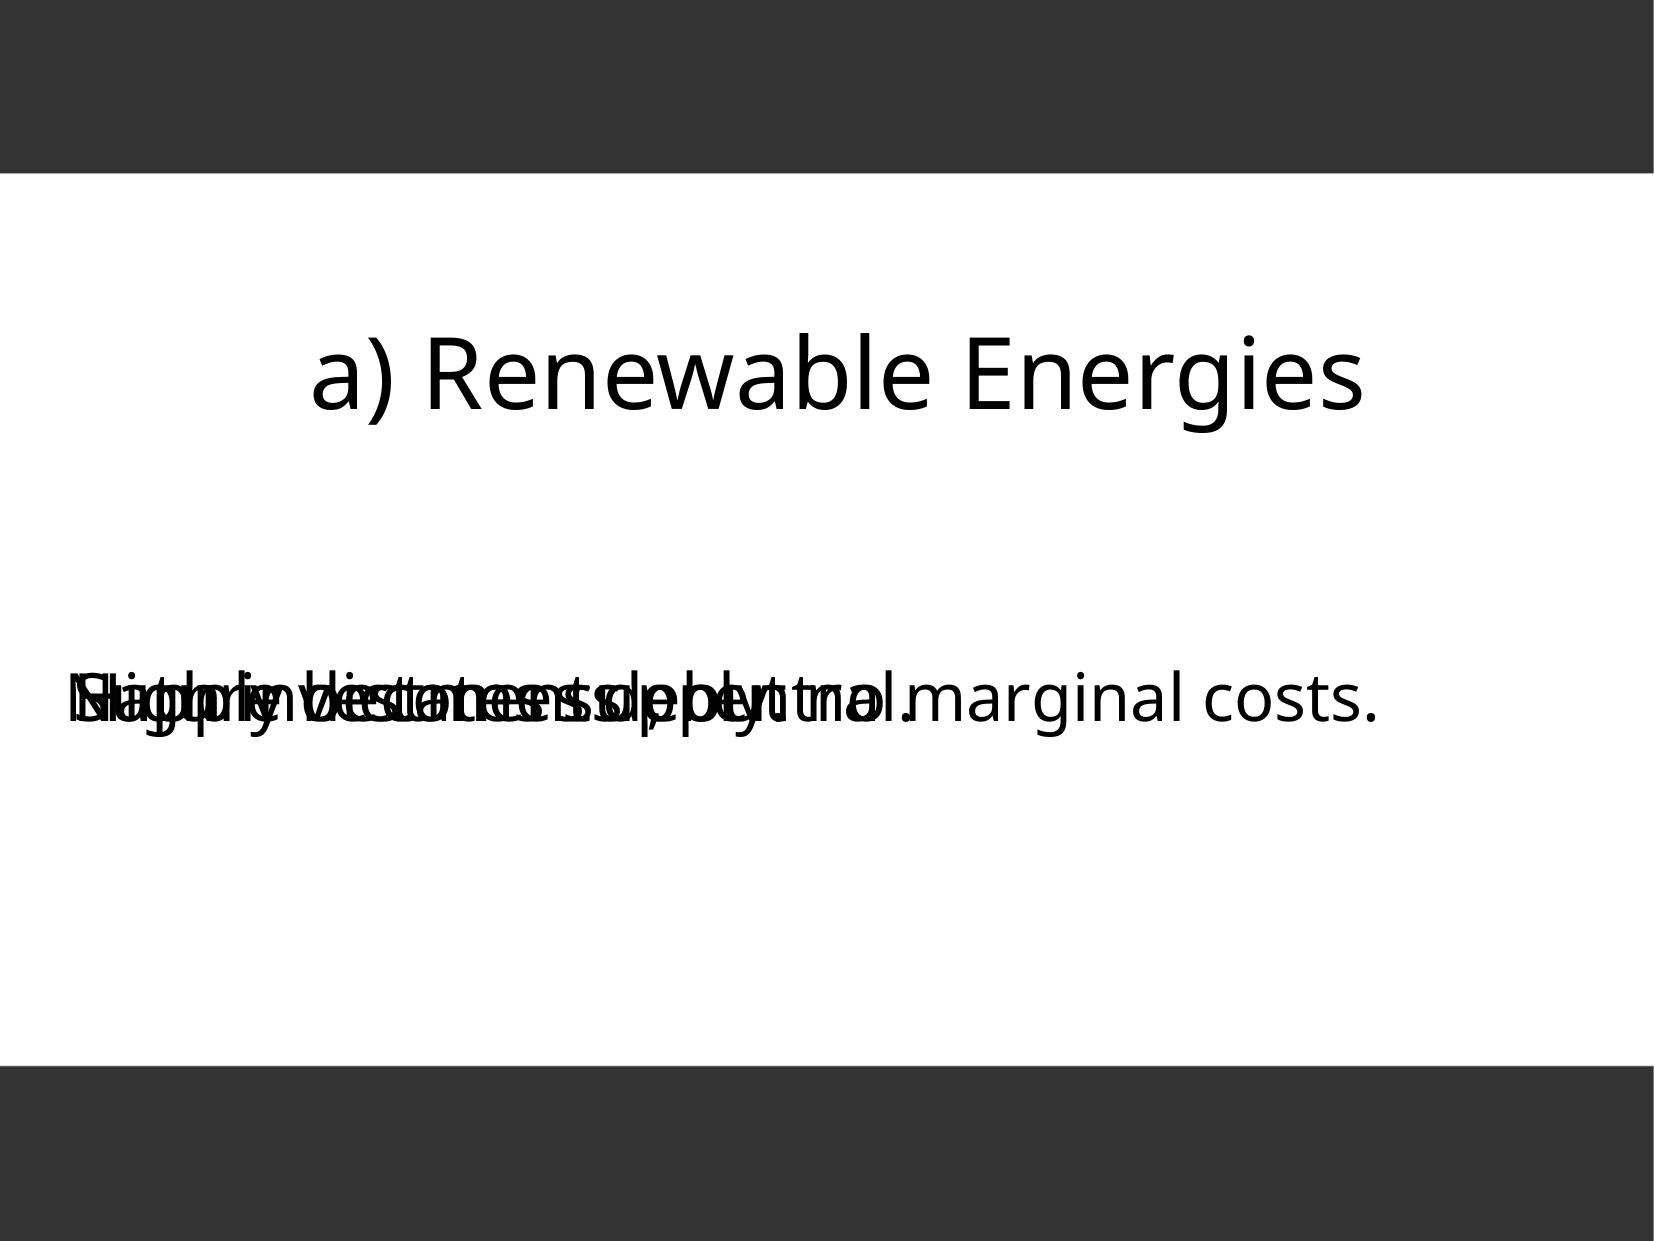

a) Renewable Energies
Nature dictates supply.
High investments
Supply becomes decentral.
, but no marginal costs.
#